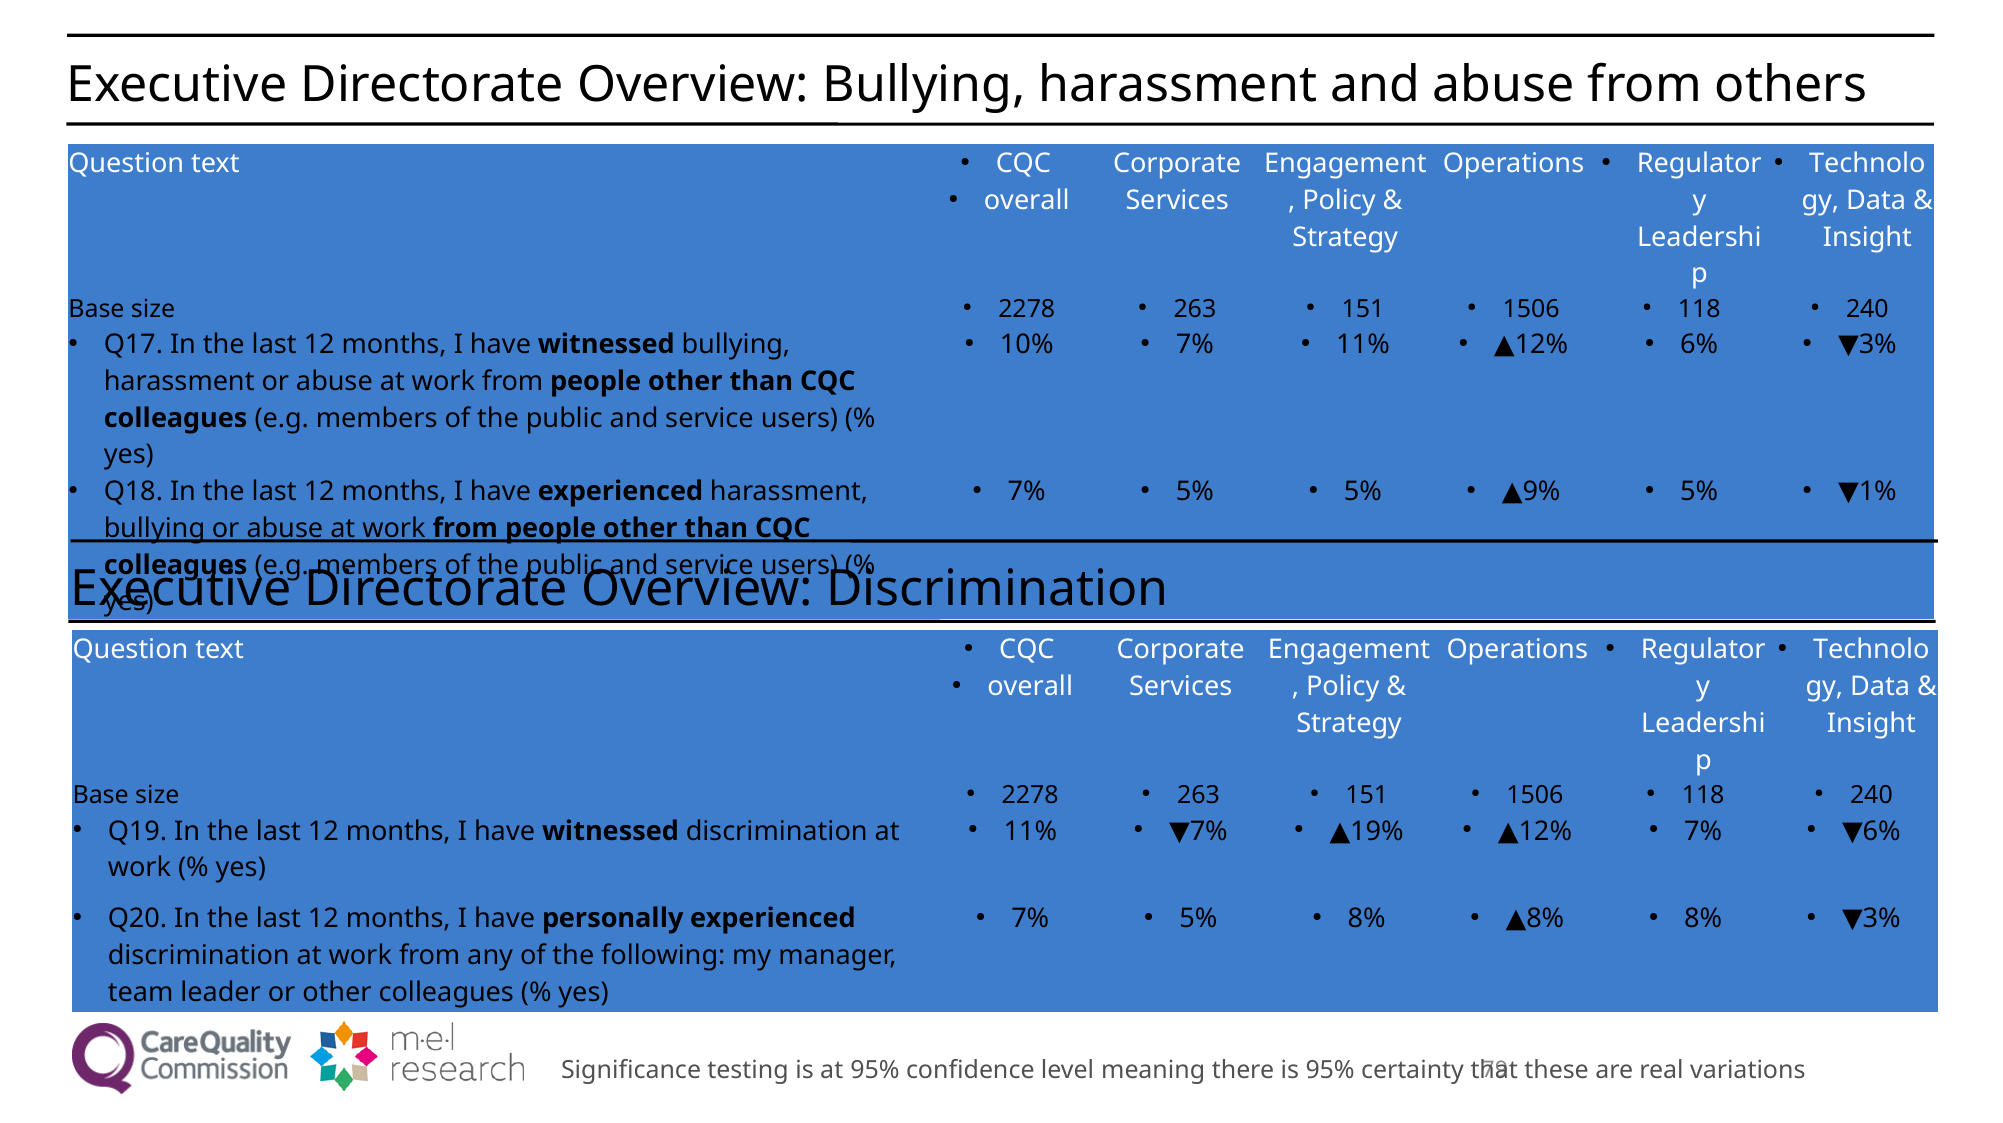

Executive Directorate Overview: Bullying, harassment and abuse from others
| Question text | CQC overall | Corporate Services | Engagement, Policy & Strategy | Operations | Regulatory Leadership | Technology, Data & Insight |
| --- | --- | --- | --- | --- | --- | --- |
| Base size | 2278 | 263 | 151 | 1506 | 118 | 240 |
| Q17. In the last 12 months, I have witnessed bullying, harassment or abuse at work from people other than CQC colleagues (e.g. members of the public and service users) (% yes) | 10% | 7% | 11% | ▲12% | 6% | ▼3% |
| Q18. In the last 12 months, I have experienced harassment, bullying or abuse at work from people other than CQC colleagues (e.g. members of the public and service users) (% yes) | 7% | 5% | 5% | ▲9% | 5% | ▼1% |
# Executive Directorate Overview: Discrimination
| Question text | CQC overall | Corporate Services | Engagement, Policy & Strategy | Operations | Regulatory Leadership | Technology, Data & Insight |
| --- | --- | --- | --- | --- | --- | --- |
| Base size | 2278 | 263 | 151 | 1506 | 118 | 240 |
| Q19. In the last 12 months, I have witnessed discrimination at work (% yes) | 11% | ▼7% | ▲19% | ▲12% | 7% | ▼6% |
| Q20. In the last 12 months, I have personally experienced discrimination at work from any of the following: my manager, team leader or other colleagues (% yes) | 7% | 5% | 8% | ▲8% | 8% | ▼3% |
Significance testing is at 95% confidence level meaning there is 95% certainty that these are real variations